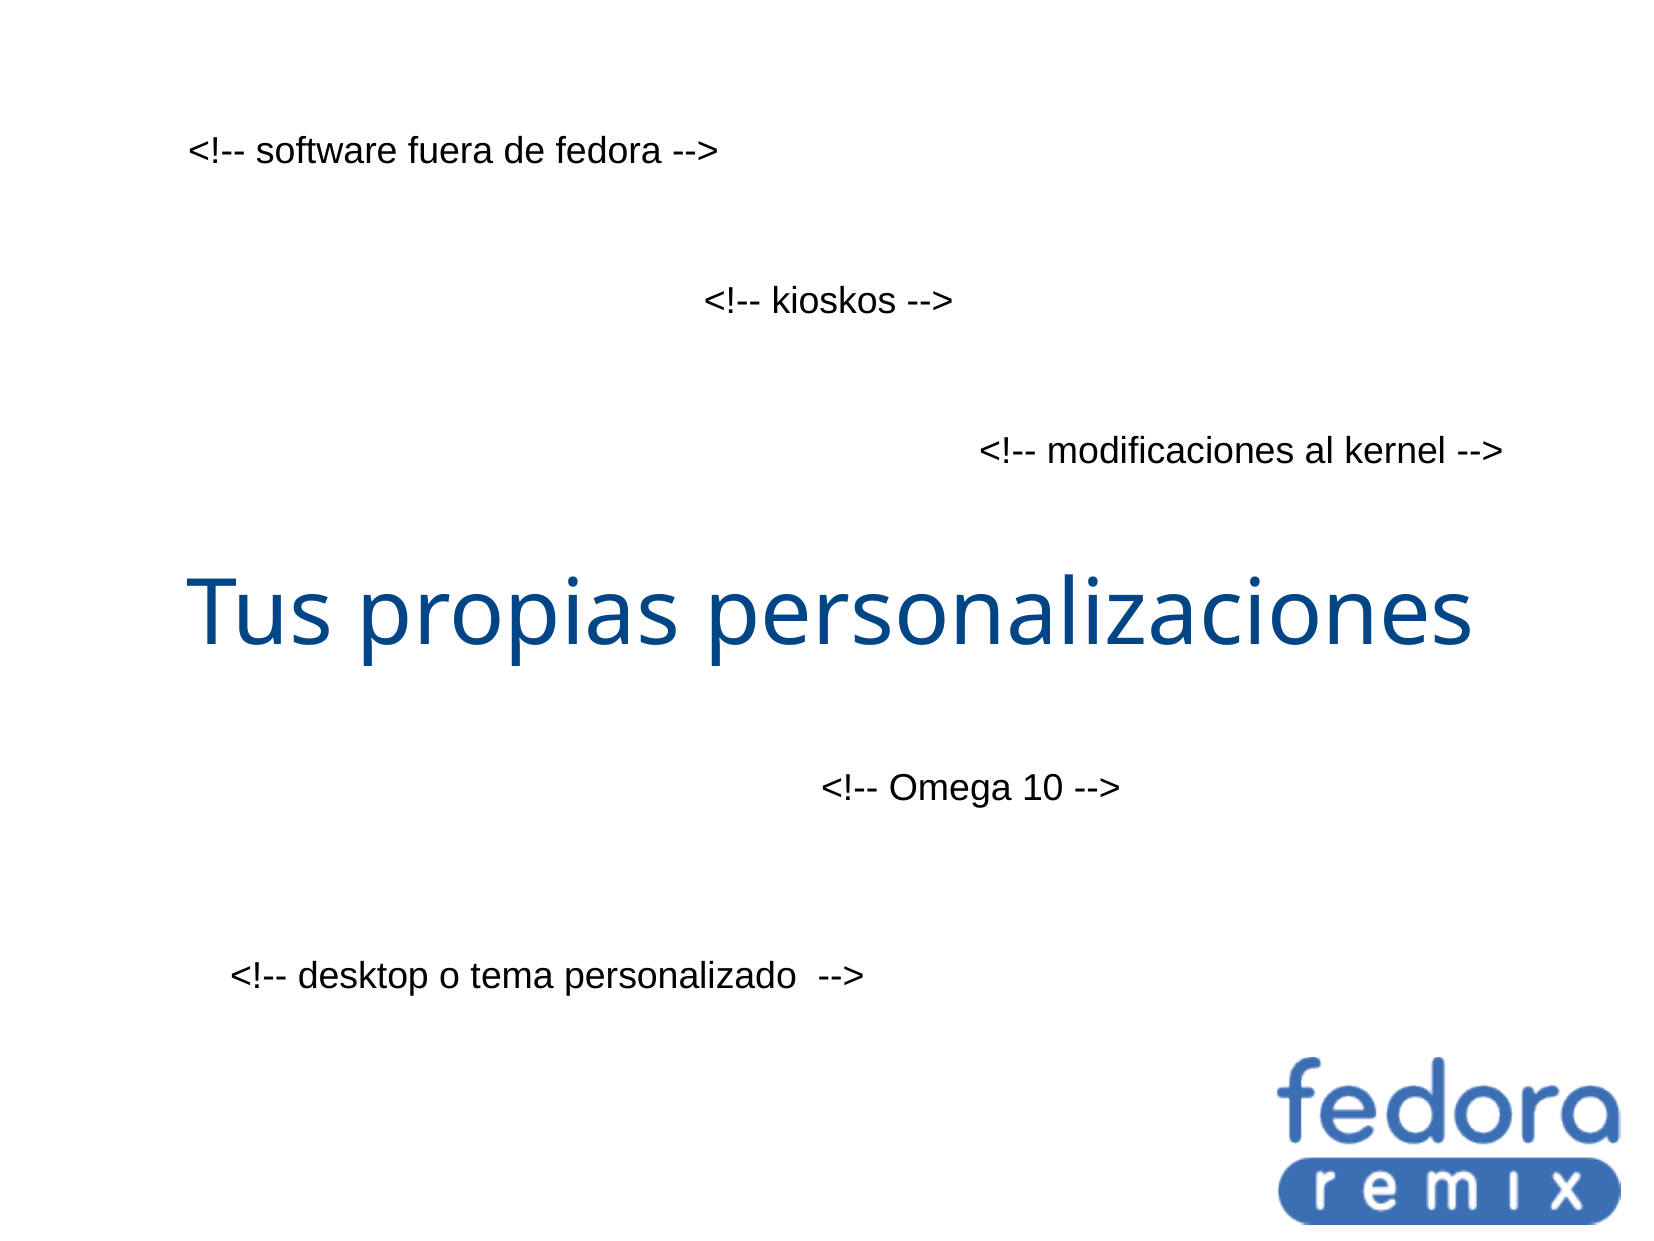

<!-- software fuera de fedora -->
<!-- kioskos -->
<!-- modificaciones al kernel -->
# Tus propias personalizaciones
<!-- Omega 10 -->
<!-- desktop o tema personalizado -->